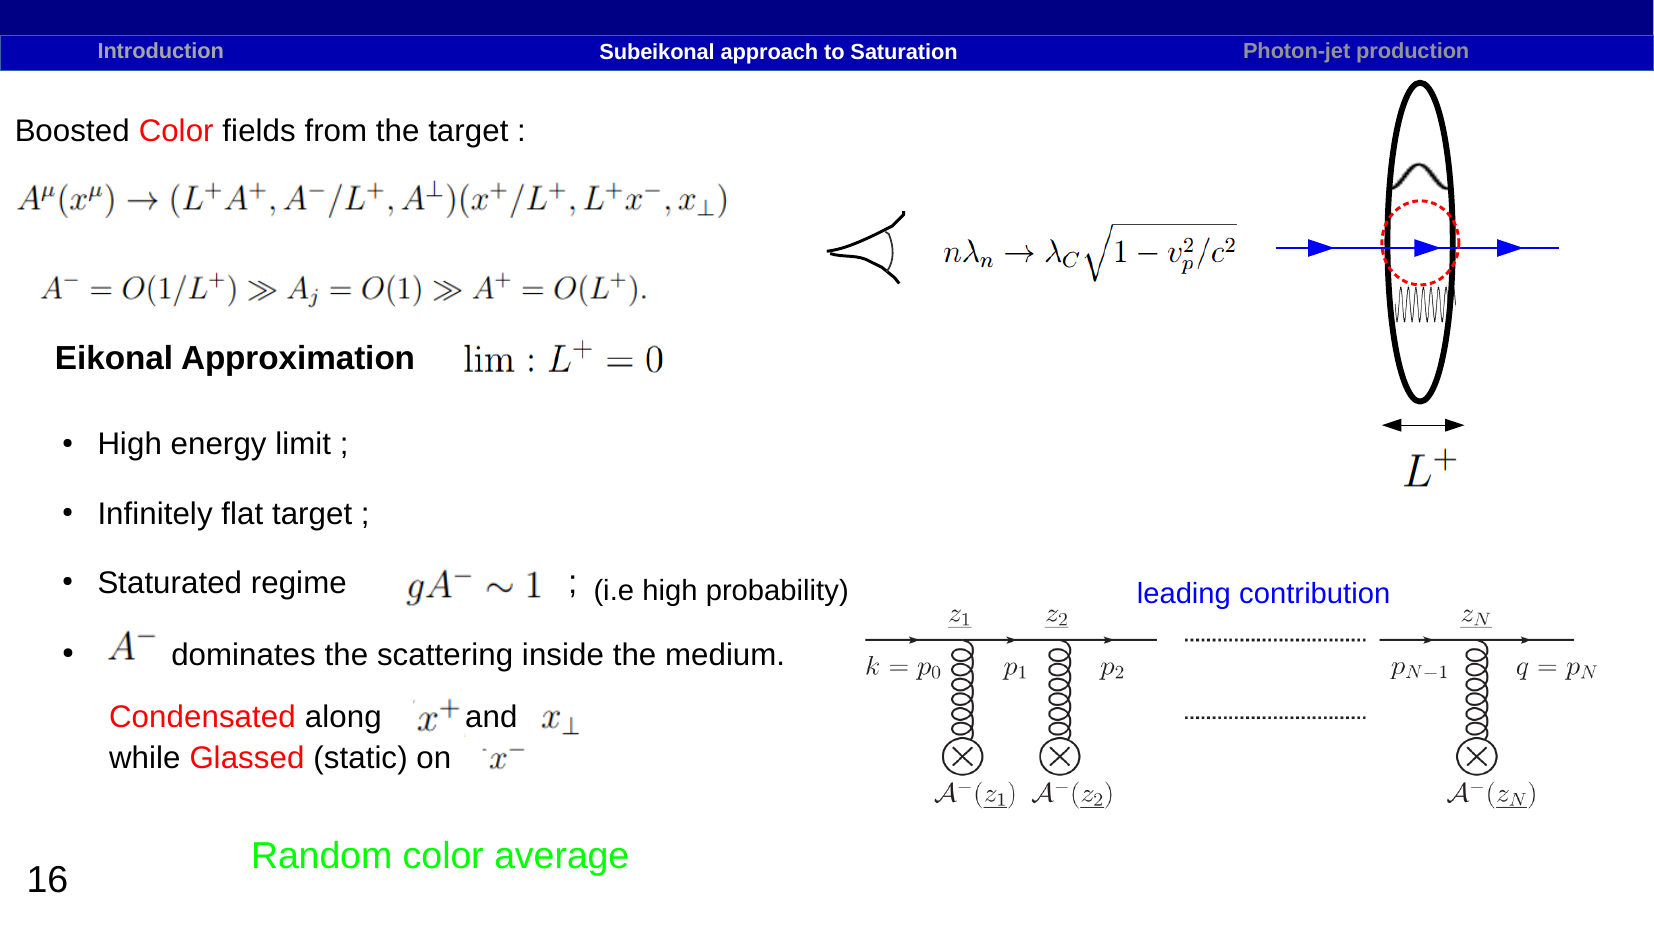

Introduction
Photon-jet production
Subeikonal approach to Saturation
Boosted Color fields from the target :
Eikonal Approximation
High energy limit ;
Infinitely flat target ;
Staturated regime	 	 ;
 	dominates the scattering inside the medium.
(i.e high probability)
leading contribution
Condensated along and
while Glassed (static) on
Random color average